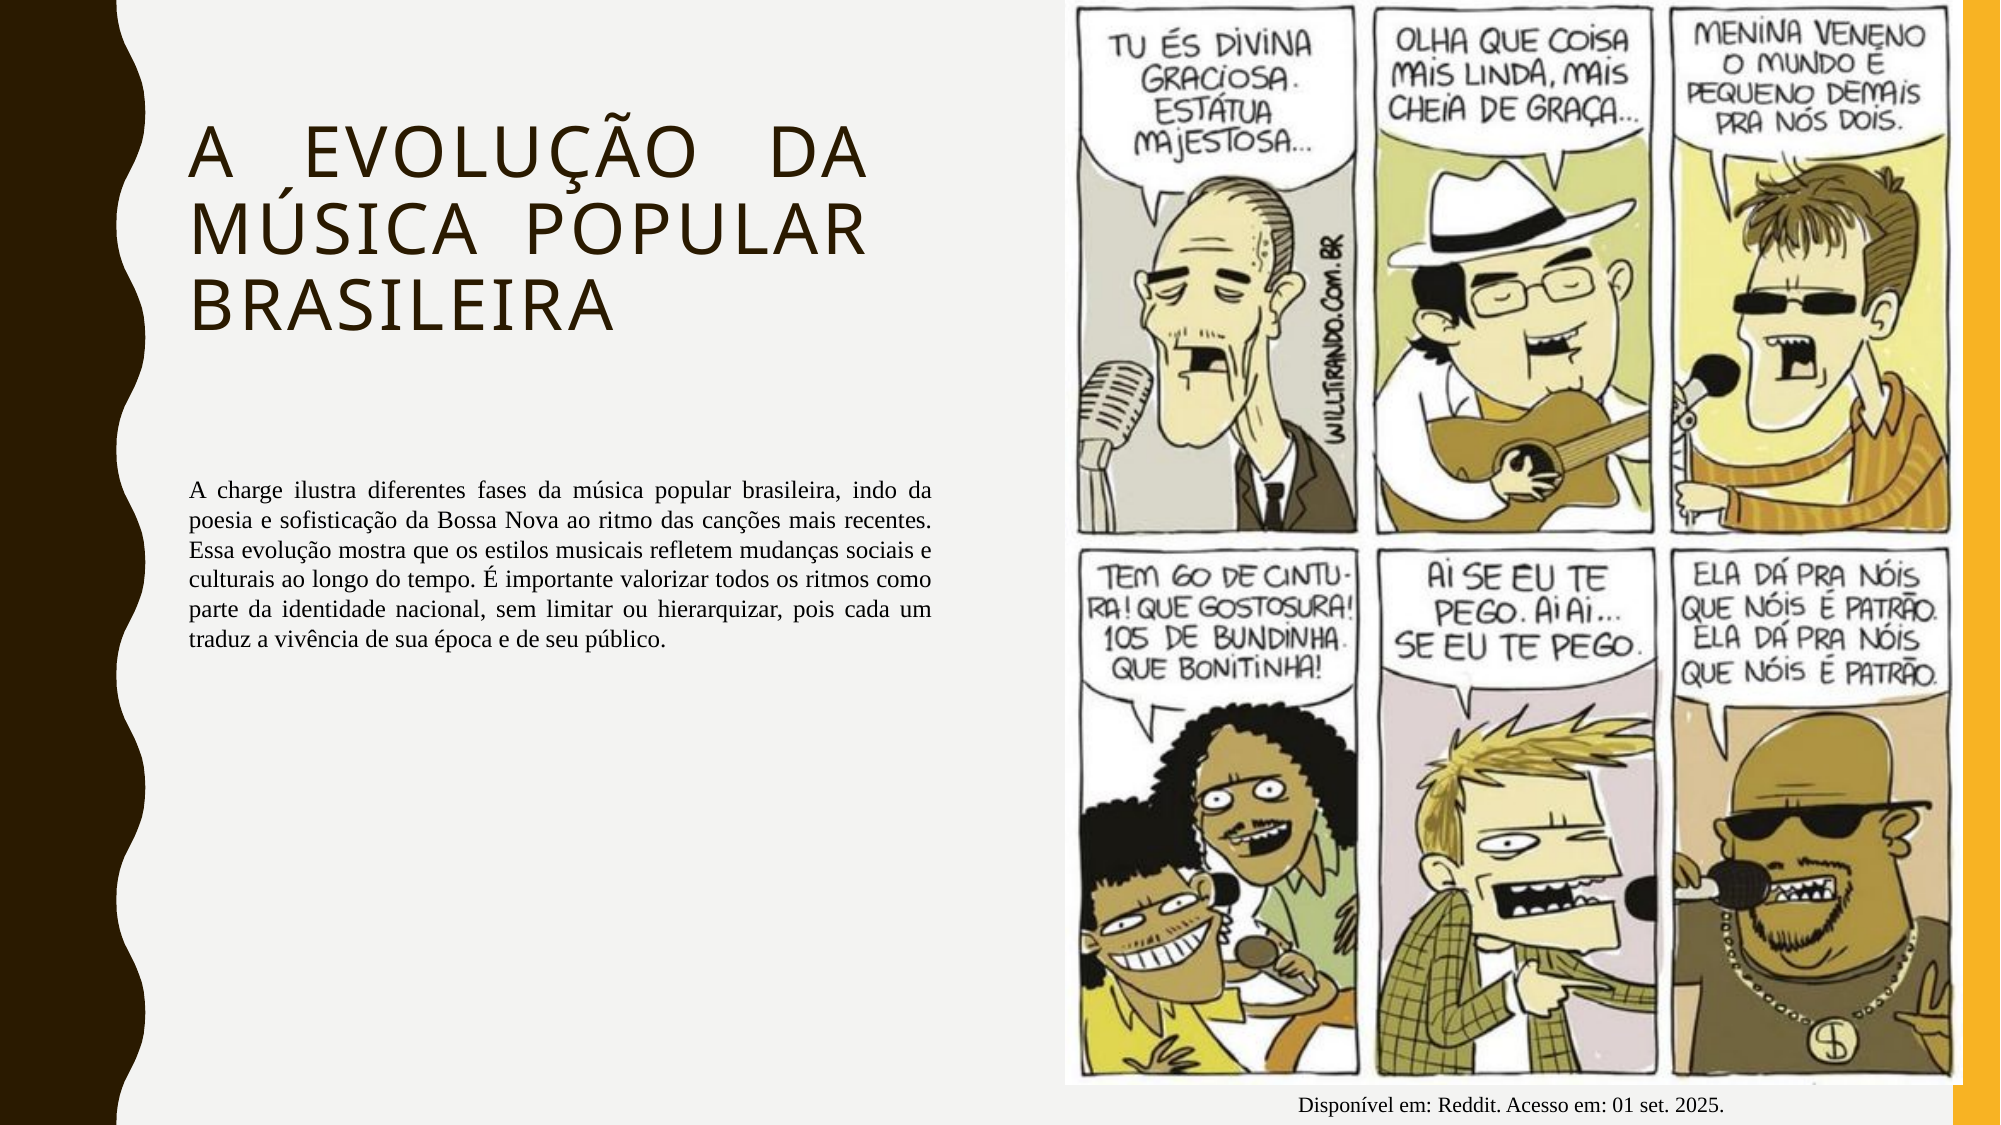

# A EVOLUÇÃO DA MÚSICA POPULAR BRASILEIRA
A charge ilustra diferentes fases da música popular brasileira, indo da poesia e sofisticação da Bossa Nova ao ritmo das canções mais recentes. Essa evolução mostra que os estilos musicais refletem mudanças sociais e culturais ao longo do tempo. É importante valorizar todos os ritmos como parte da identidade nacional, sem limitar ou hierarquizar, pois cada um traduz a vivência de sua época e de seu público.
Disponível em: Reddit. Acesso em: 01 set. 2025.